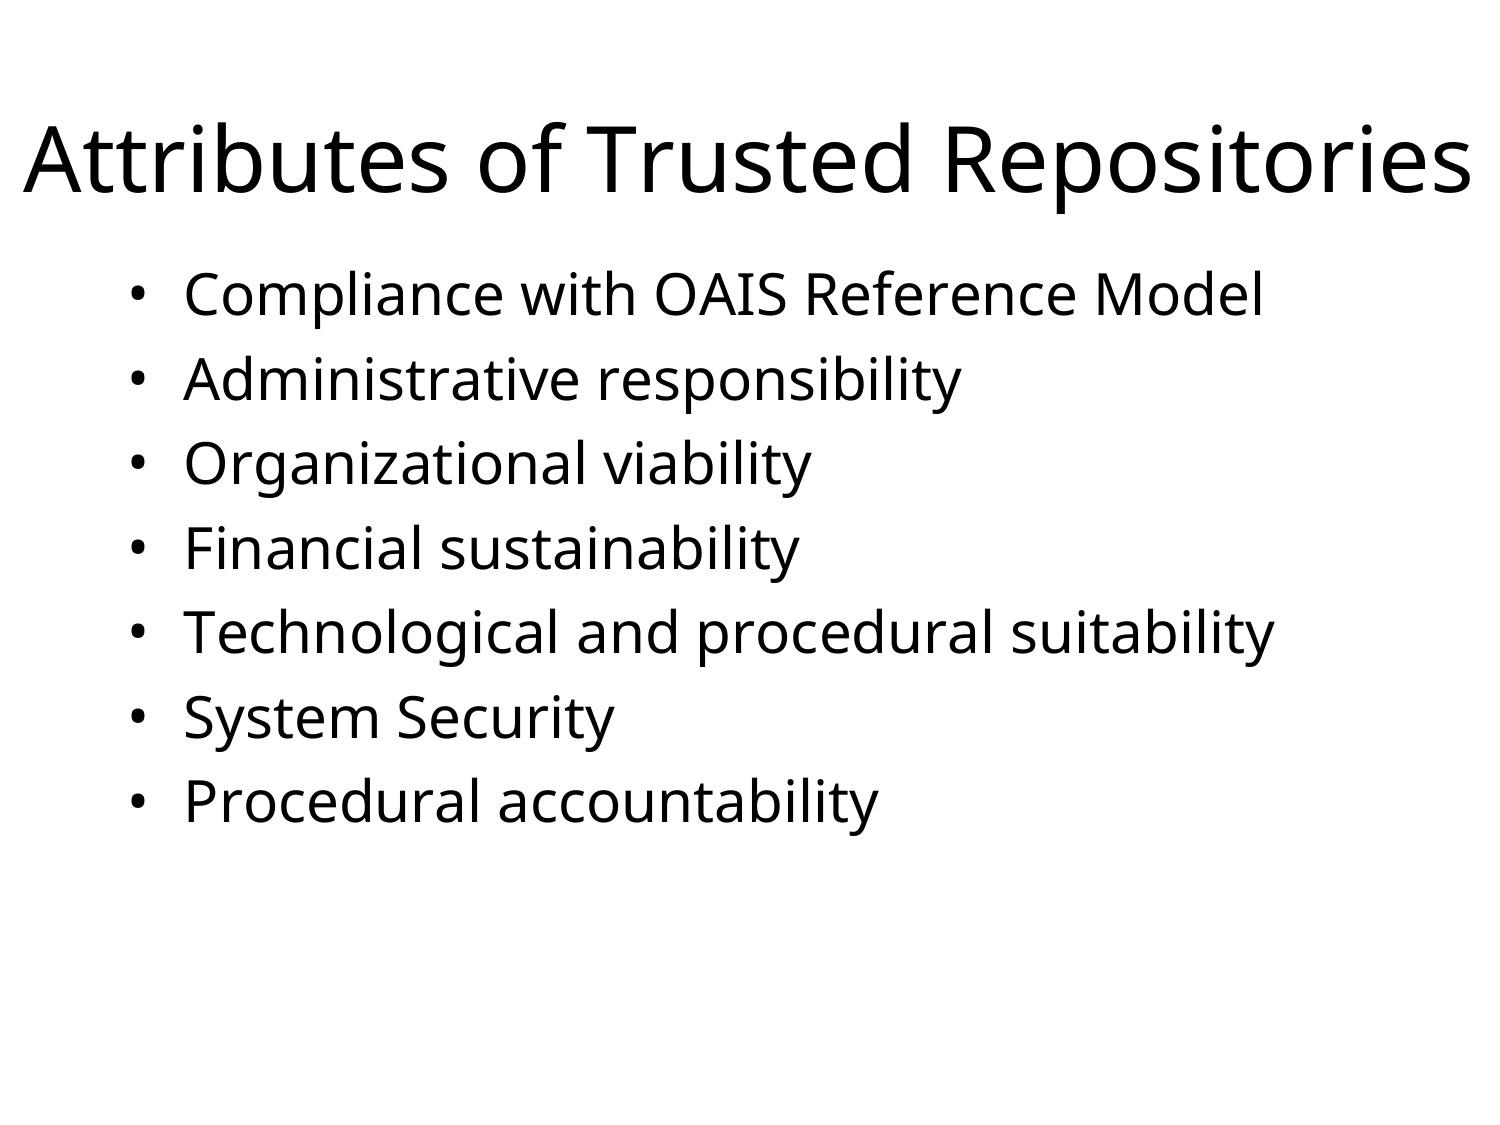

# Attributes of Trusted Repositories
Compliance with OAIS Reference Model
Administrative responsibility
Organizational viability
Financial sustainability
Technological and procedural suitability
System Security
Procedural accountability